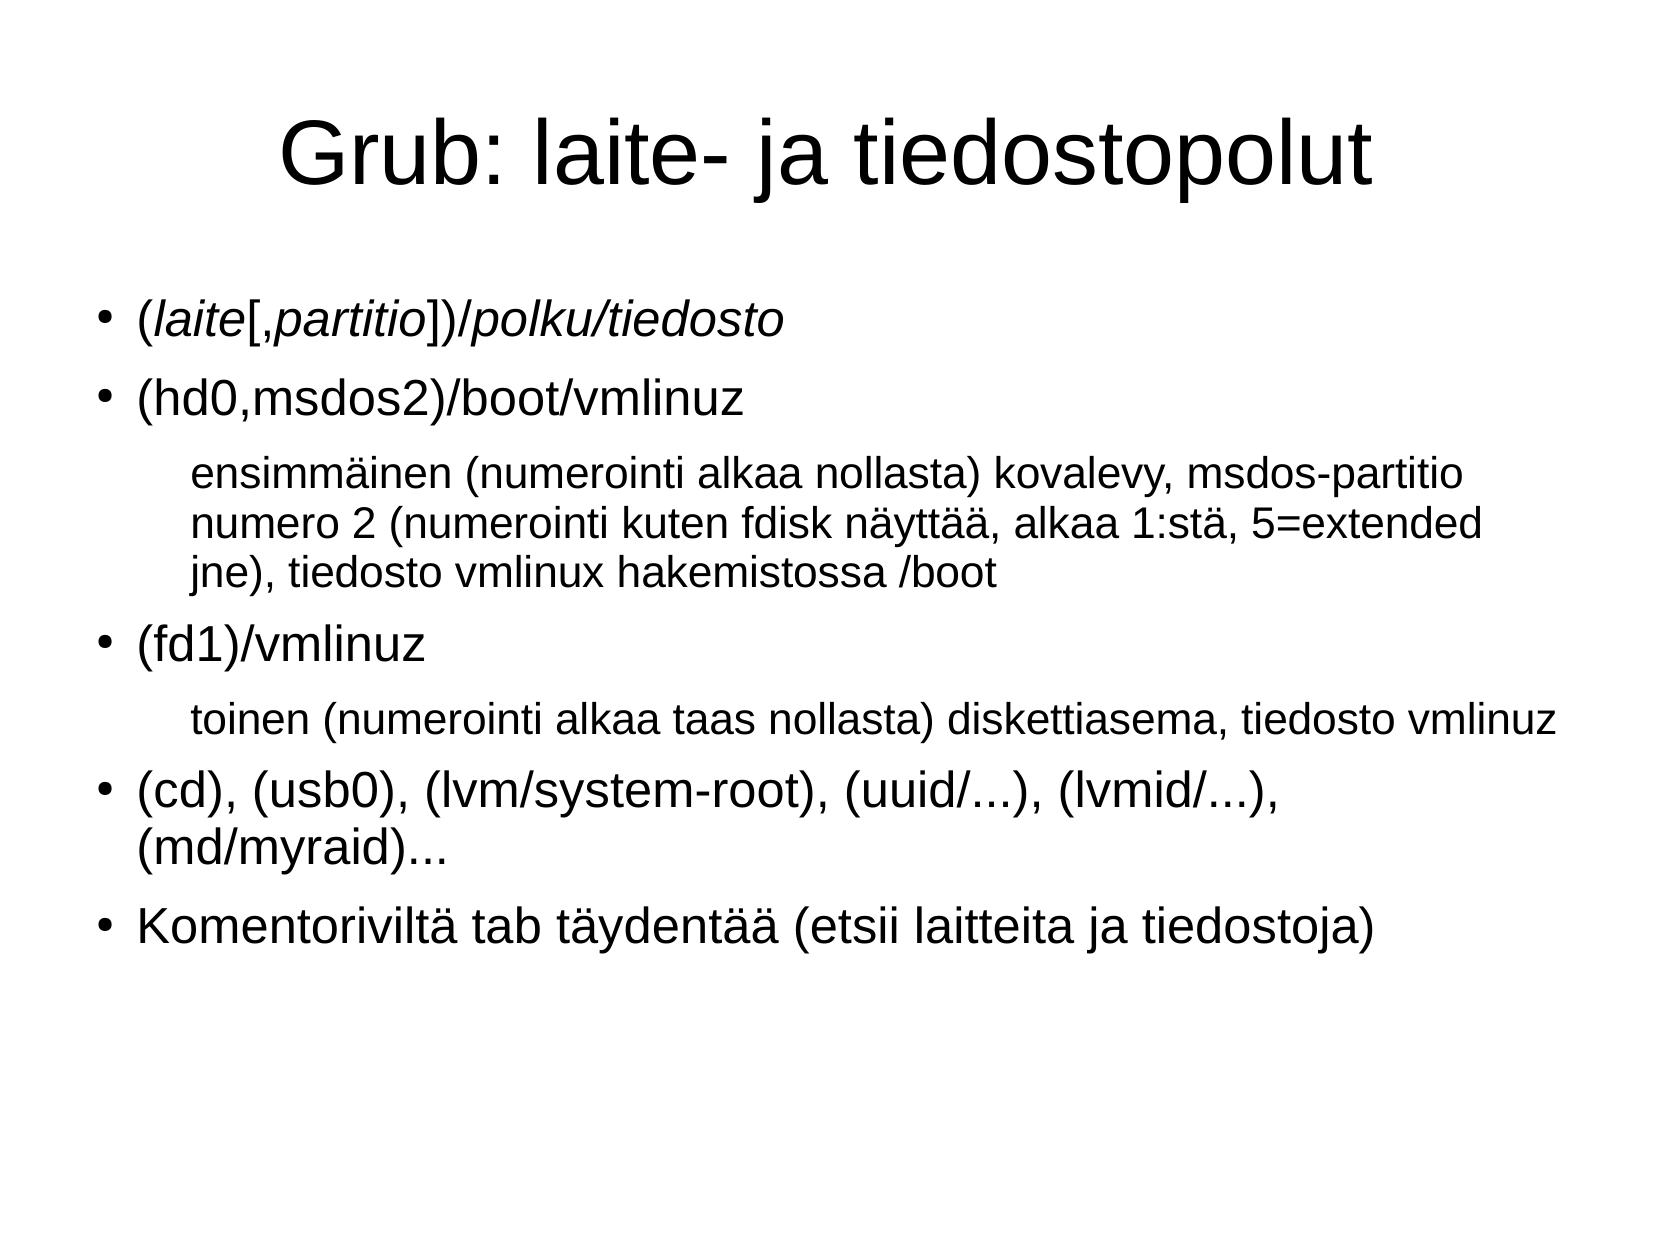

# Grub: laite- ja tiedostopolut
(laite[,partitio])/polku/tiedosto
(hd0,msdos2)/boot/vmlinuz
ensimmäinen (numerointi alkaa nollasta) kovalevy, msdos-partitio numero 2 (numerointi kuten fdisk näyttää, alkaa 1:stä, 5=extended jne), tiedosto vmlinux hakemistossa /boot
(fd1)/vmlinuz
toinen (numerointi alkaa taas nollasta) diskettiasema, tiedosto vmlinuz
(cd), (usb0), (lvm/system-root), (uuid/...), (lvmid/...), (md/myraid)...
Komentoriviltä tab täydentää (etsii laitteita ja tiedostoja)